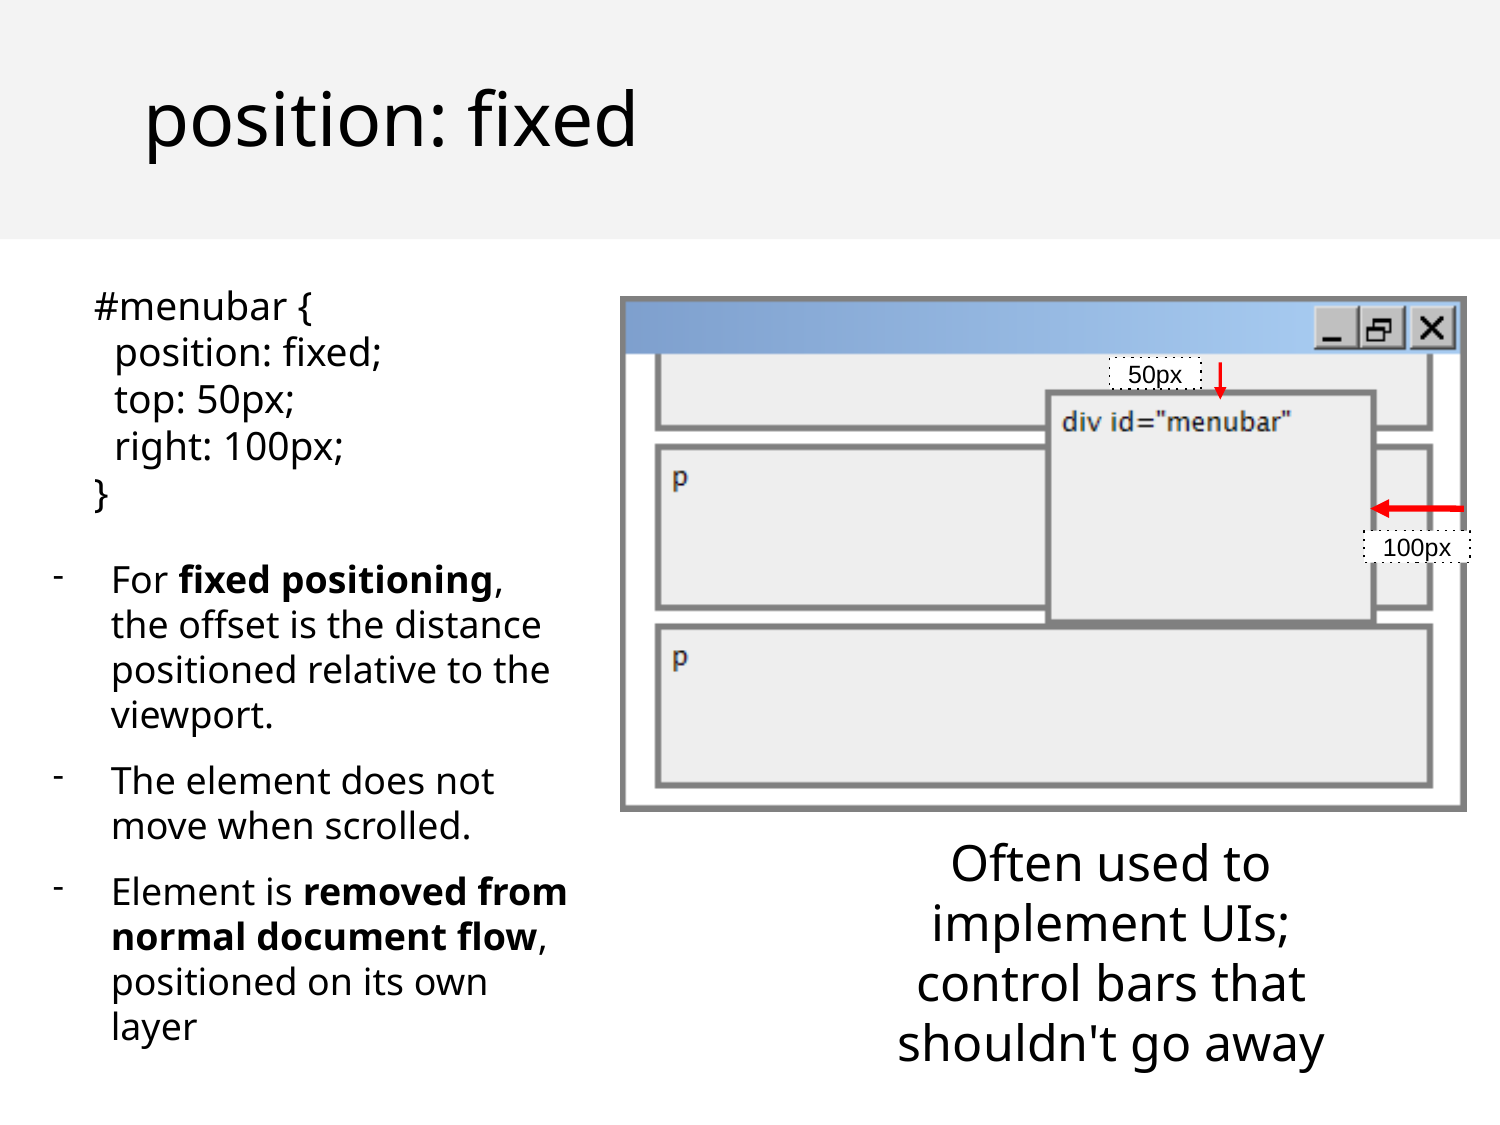

# position: fixed
#menubar {
  position: fixed;
 top: 50px;
 right: 100px;
}
50px
100px
For fixed positioning, the offset is the distance positioned relative to the viewport.
The element does not move when scrolled.
Element is removed from normal document flow, positioned on its own layer
Often used to implement UIs; control bars that shouldn't go away